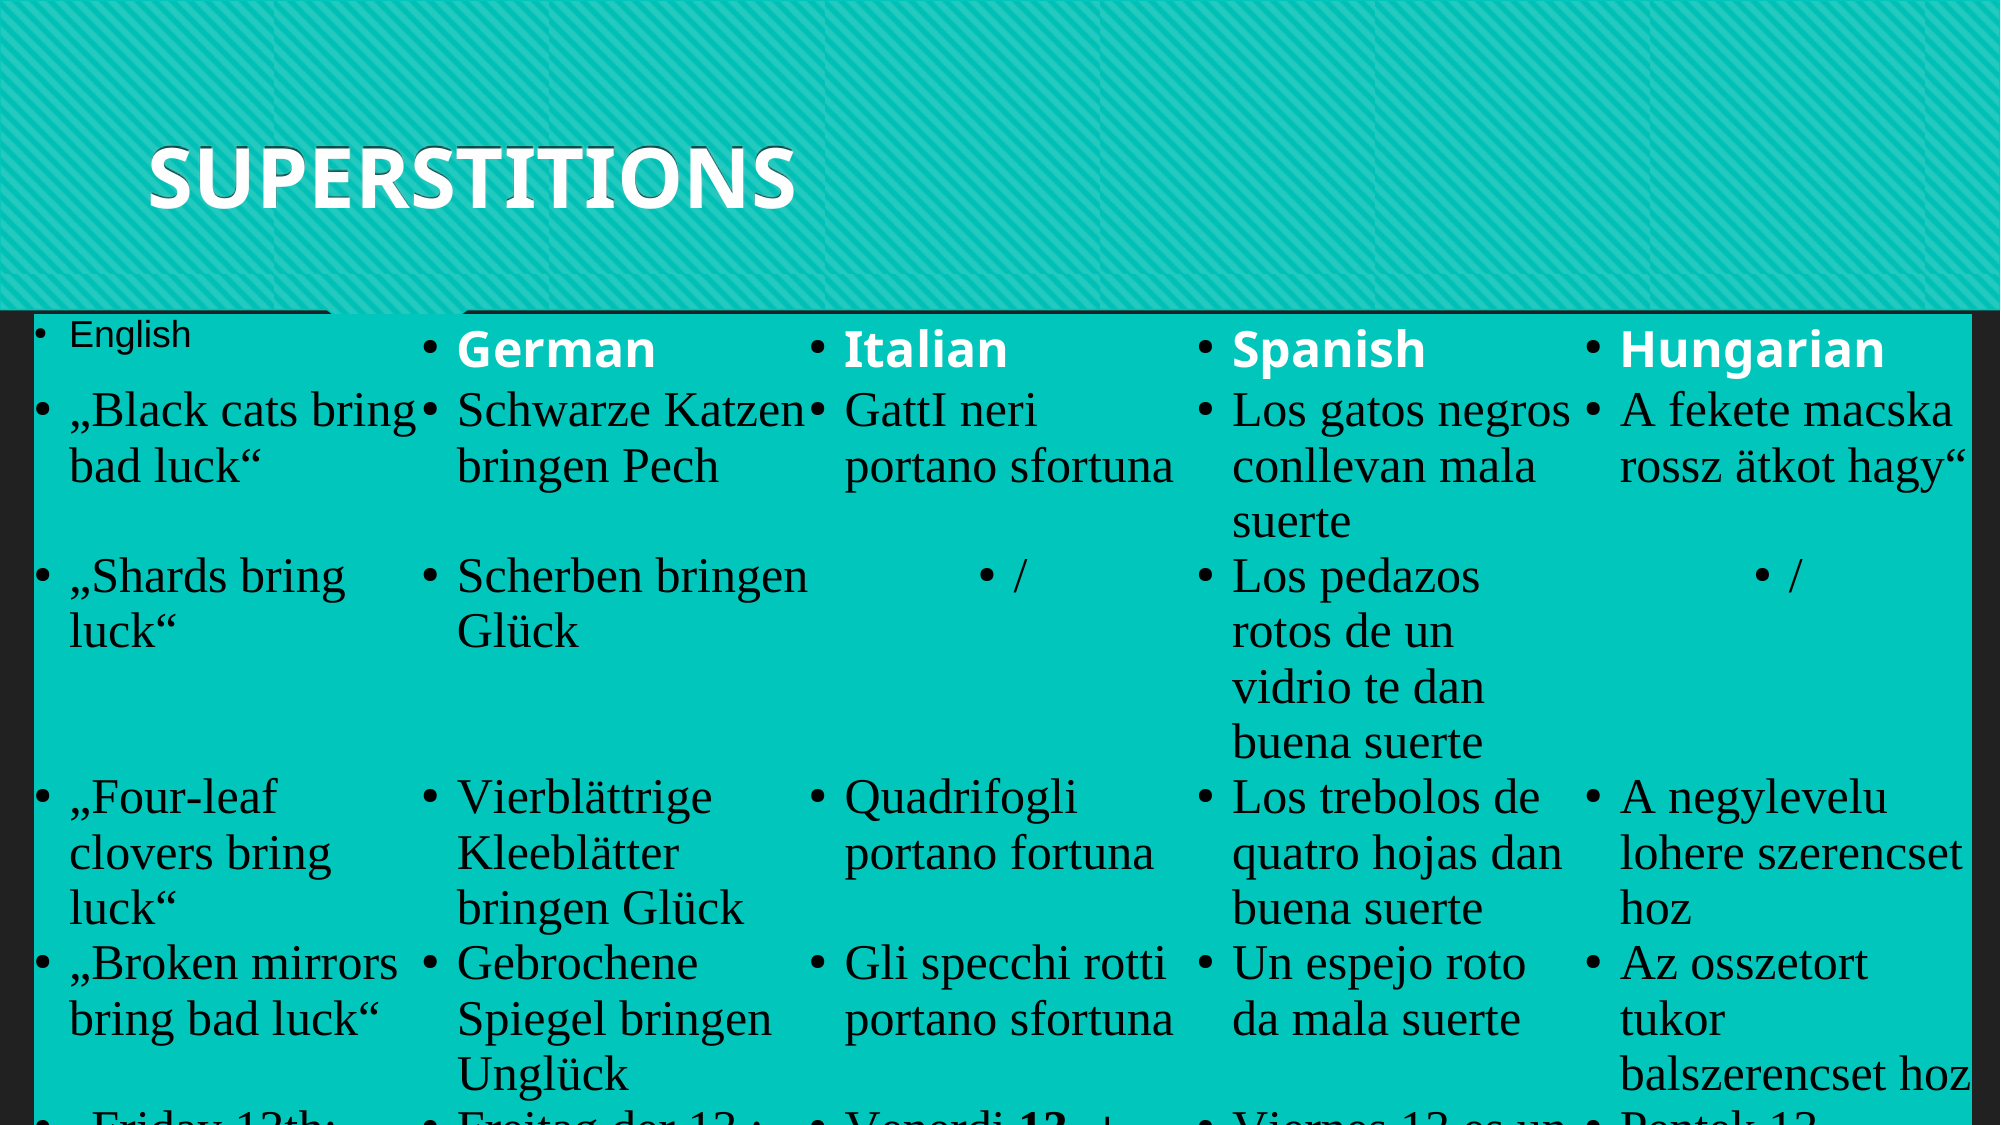

# SUPERSTITIONS
| English | German | Italian | Spanish | Hungarian |
| --- | --- | --- | --- | --- |
| „Black cats bring bad luck“ | Schwarze Katzen bringen Pech | GattI neri portano sfortuna | Los gatos negros conllevan mala suerte | A fekete macska rossz ätkot hagy“ |
| „Shards bring luck“ | Scherben bringen Glück | / | Los pedazos rotos de un vidrio te dan buena suerte | / |
| „Four-leaf clovers bring luck“ | Vierblättrige Kleeblätter bringen Glück | Quadrifogli portano fortuna | Los trebolos de quatro hojas dan buena suerte | A negylevelu lohere szerencset hoz |
| „Broken mirrors bring bad luck“ | Gebrochene Spiegel bringen Unglück | Gli specchi rotti portano sfortuna | Un espejo roto da mala suerte | Az osszetort tukor balszerencset hoz |
| „Friday 13th: unlucky day“ | Freitag der 13.: Tag der Pech bringt | Venerdi 13. + 17. porta sfortuna | Viernes 13 es un dia de mala suerte | Pentek 13 balszerencses nap |